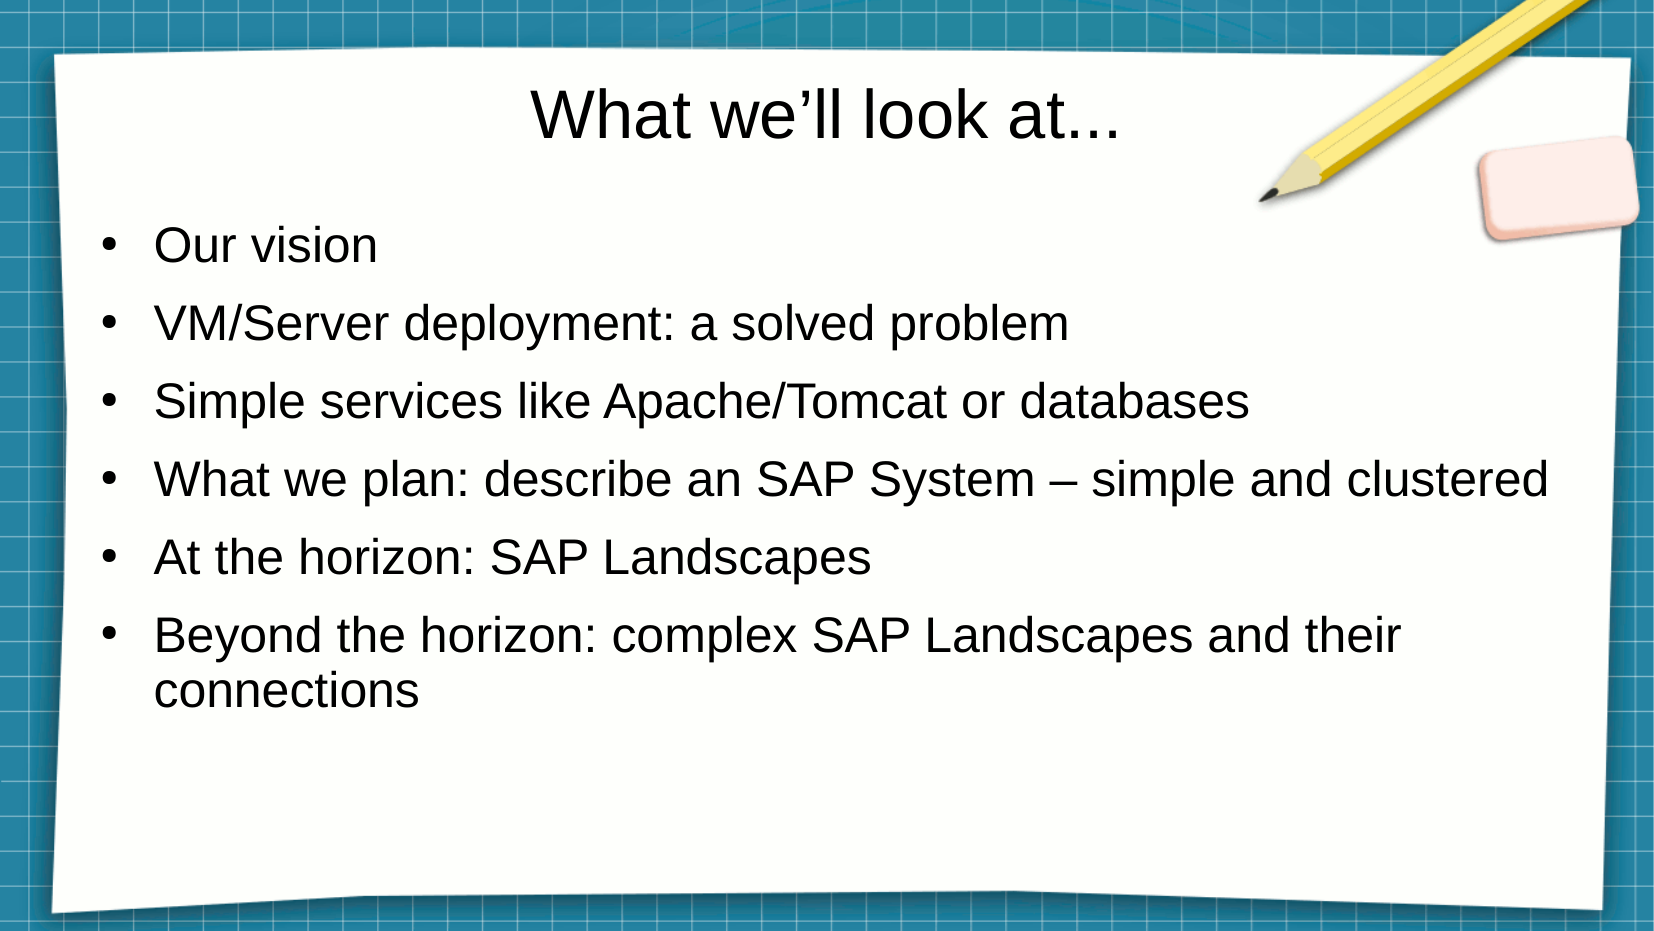

# What we’ll look at...
Our vision
VM/Server deployment: a solved problem
Simple services like Apache/Tomcat or databases
What we plan: describe an SAP System – simple and clustered
At the horizon: SAP Landscapes
Beyond the horizon: complex SAP Landscapes and their connections